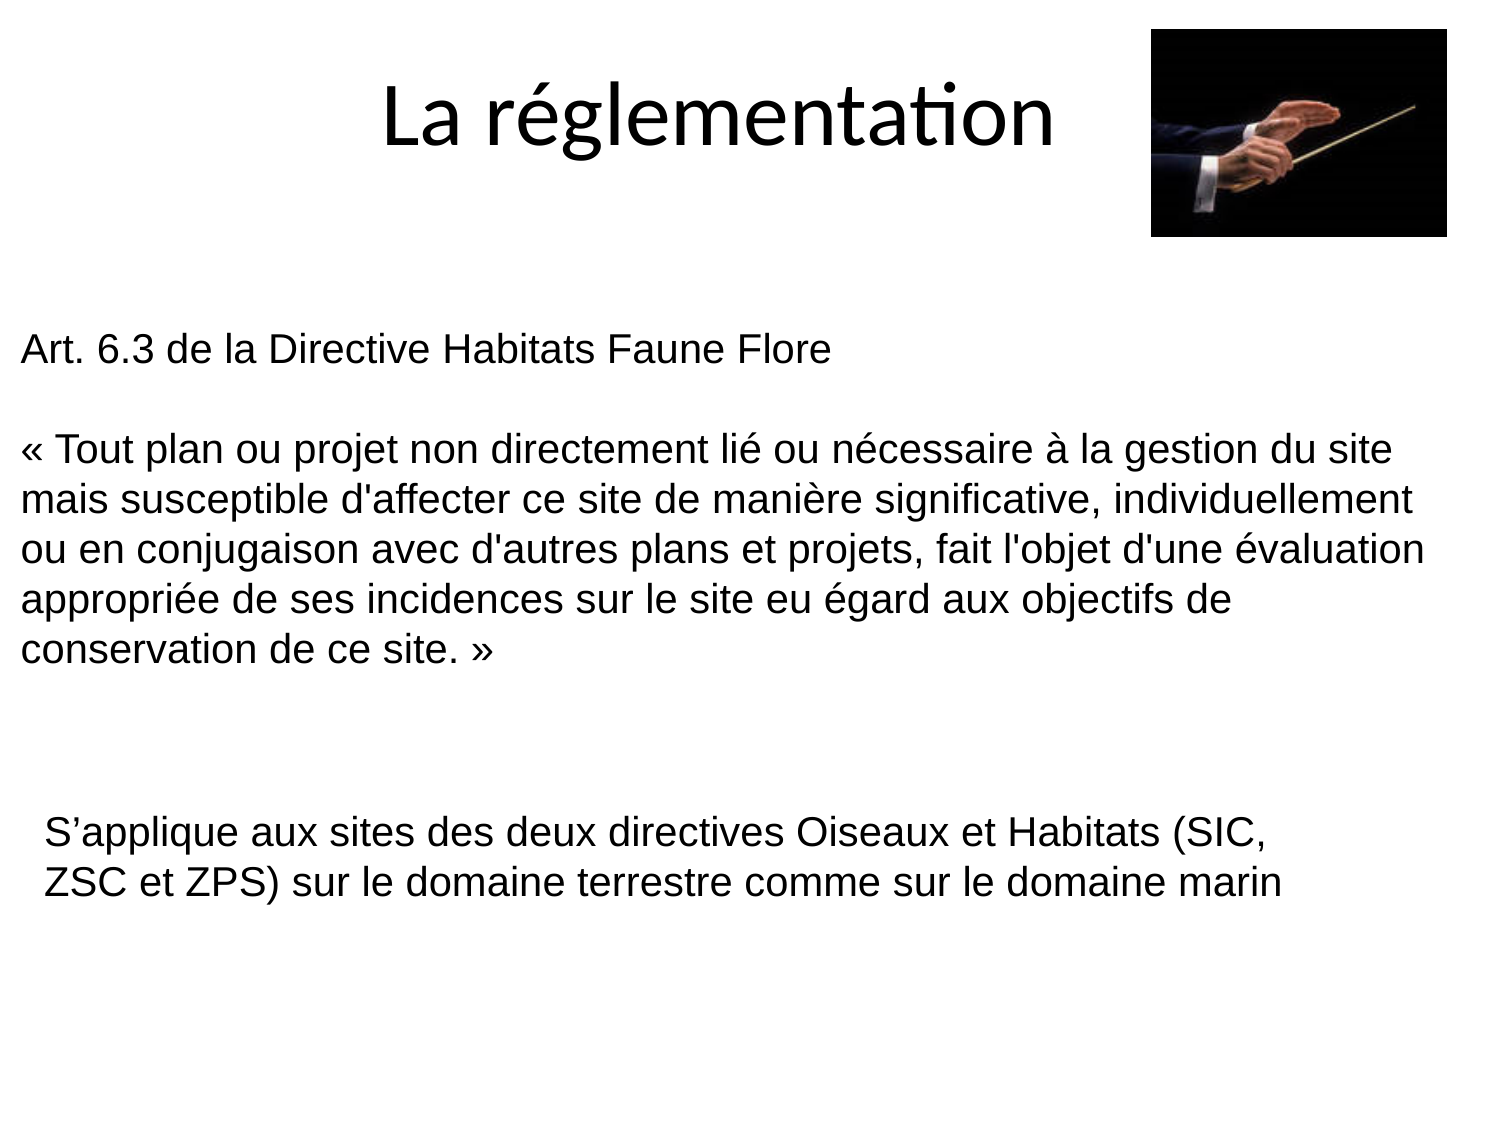

La réglementation
Art. 6.3 de la Directive Habitats Faune Flore
« Tout plan ou projet non directement lié ou nécessaire à la gestion du site mais susceptible d'affecter ce site de manière significative, individuellement ou en conjugaison avec d'autres plans et projets, fait l'objet d'une évaluation appropriée de ses incidences sur le site eu égard aux objectifs de conservation de ce site. »
S’applique aux sites des deux directives Oiseaux et Habitats (SIC, ZSC et ZPS) sur le domaine terrestre comme sur le domaine marin